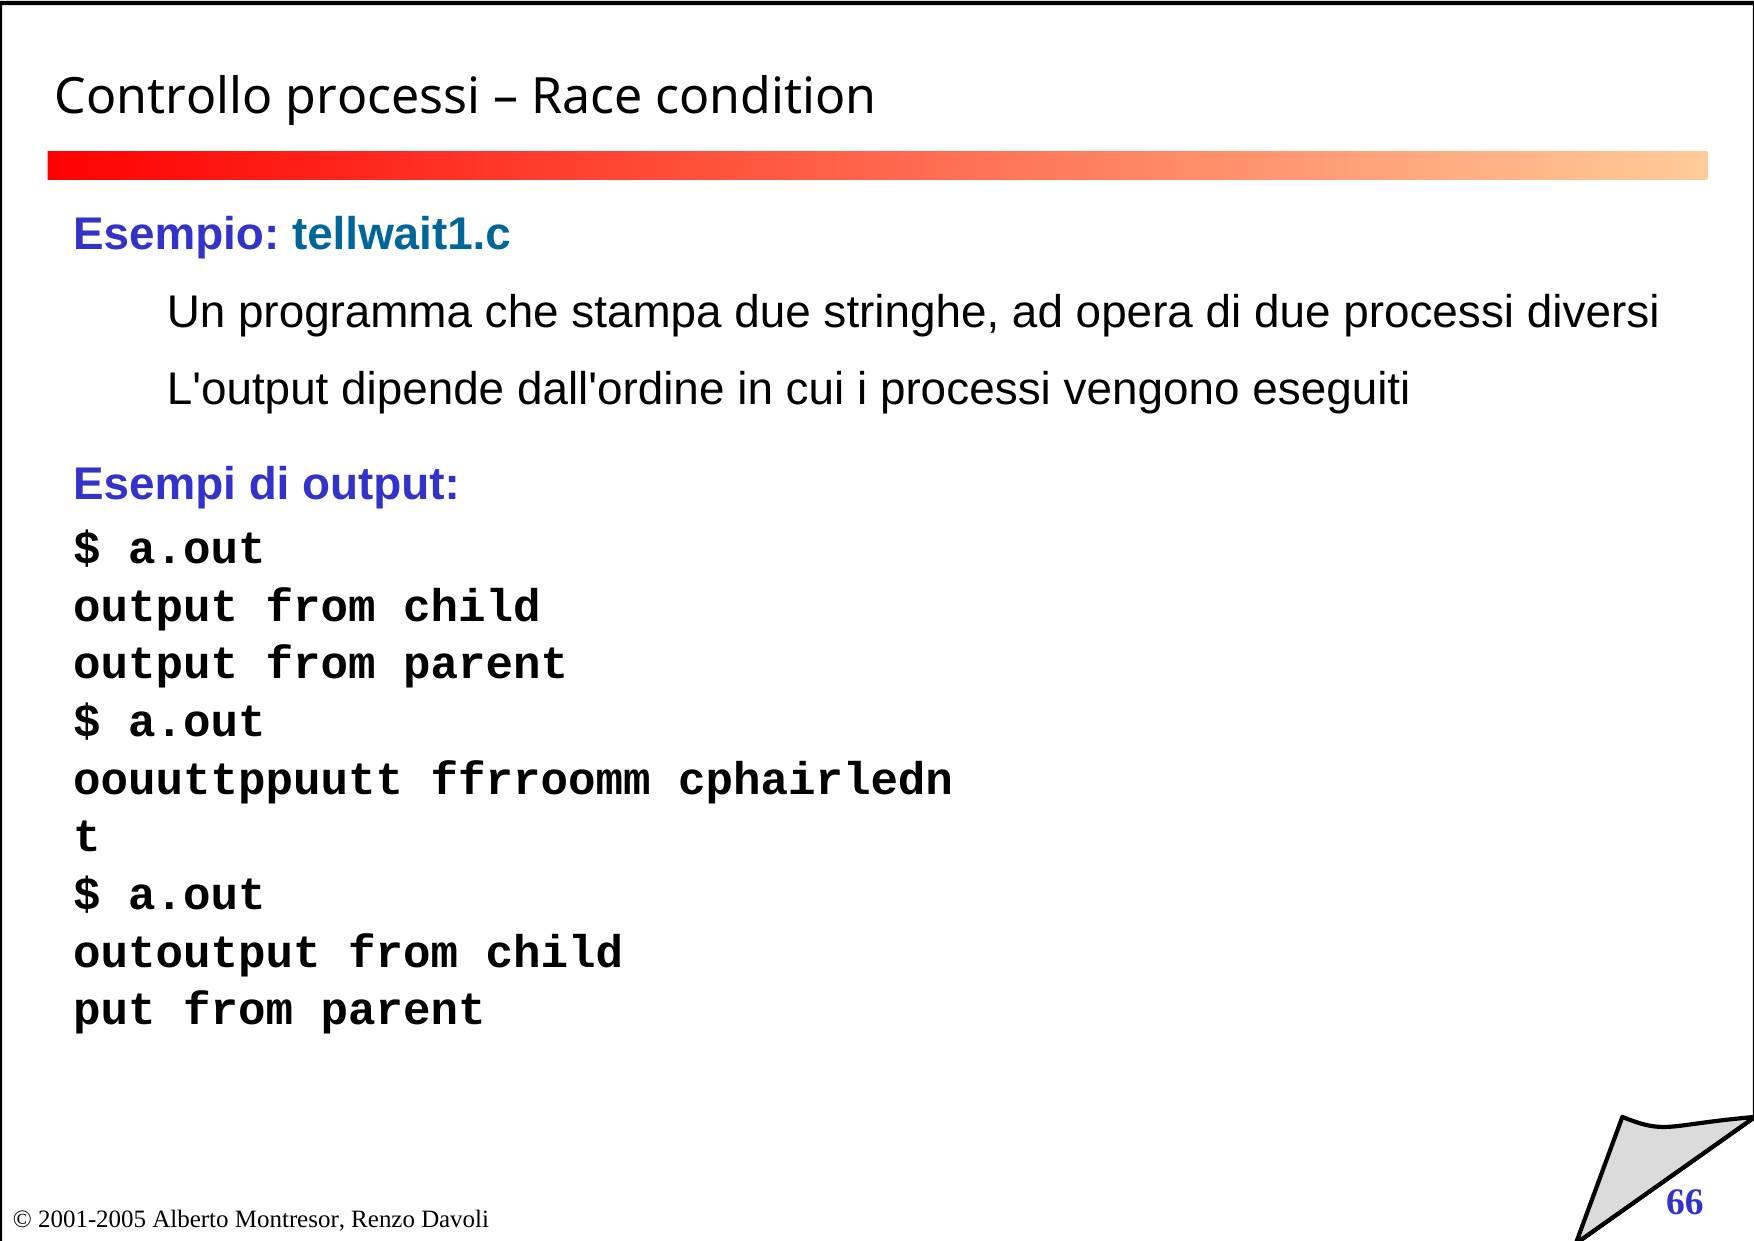

# Controllo processi – Race condition
Esempio: tellwait1.c
Un programma che stampa due stringhe, ad opera di due processi diversi
L'output dipende dall'ordine in cui i processi vengono eseguiti
Esempi di output:
$ a.out
output from child
output from parent
$ a.out
oouuttppuutt ffrroomm cphairledn
t
$ a.out
outoutput from child
put from parent